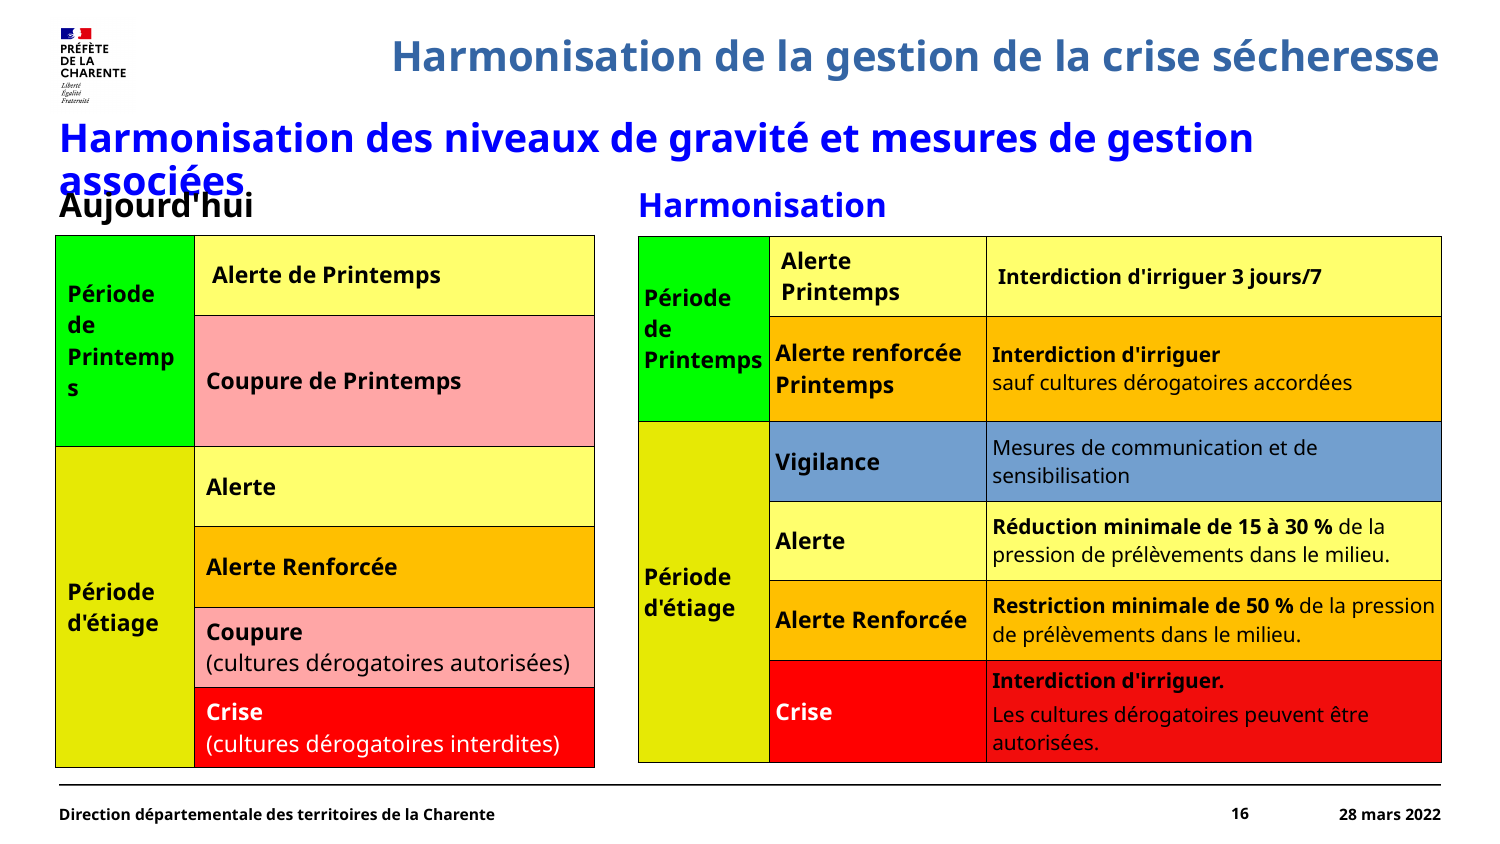

Harmonisation de la gestion de la crise sécheresse
# Harmonisation des niveaux de gravité et mesures de gestion associées
Aujourd'hui
Harmonisation
| Période de Printemps | Alerte de Printemps |
| --- | --- |
| | Coupure de Printemps |
| Période d'étiage | Alerte |
| | Alerte Renforcée |
| | Coupure (cultures dérogatoires autorisées) |
| | Crise (cultures dérogatoires interdites) |
| Période de Printemps | Alerte Printemps | Interdiction d'irriguer 3 jours/7 |
| --- | --- | --- |
| | Alerte renforcée Printemps | Interdiction d'irriguer sauf cultures dérogatoires accordées |
| Période d'étiage | Vigilance | Mesures de communication et de sensibilisation |
| | Alerte | Réduction minimale de 15 à 30 % de la pression de prélèvements dans le milieu. |
| | Alerte Renforcée | Restriction minimale de 50 % de la pression de prélèvements dans le milieu. |
| | Crise | Interdiction d'irriguer. Les cultures dérogatoires peuvent être autorisées. |
Direction départementale des territoires de la Charente
28 mars 2022